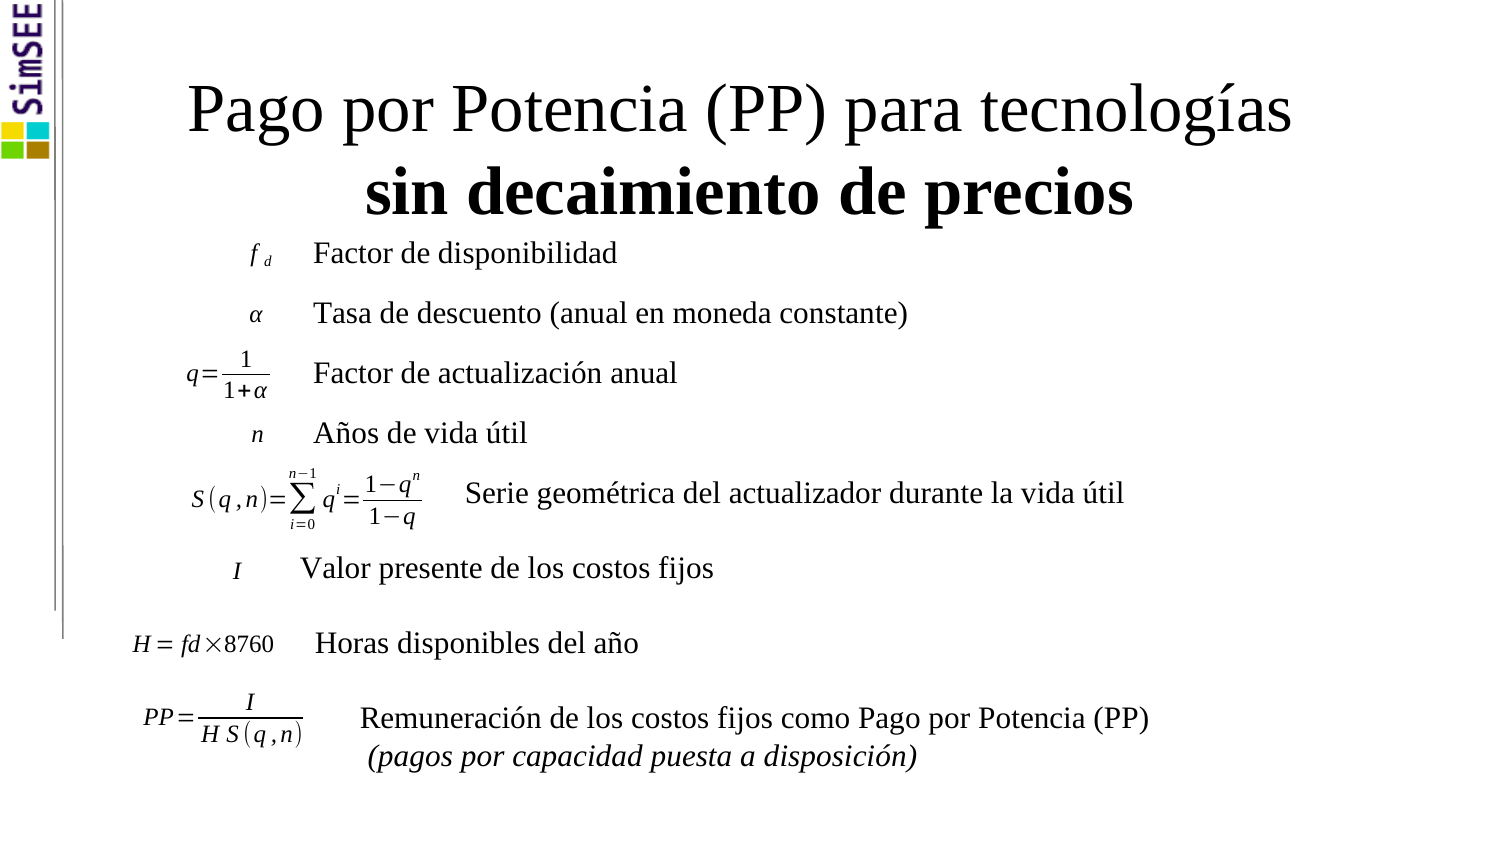

# Pago por Potencia (PP) para tecnologías sin decaimiento de precios
Factor de disponibilidad
Tasa de descuento (anual en moneda constante)
Factor de actualización anual
Años de vida útil
Serie geométrica del actualizador durante la vida útil
Valor presente de los costos fijos
Horas disponibles del año
Remuneración de los costos fijos como Pago por Potencia (PP)
 (pagos por capacidad puesta a disposición)